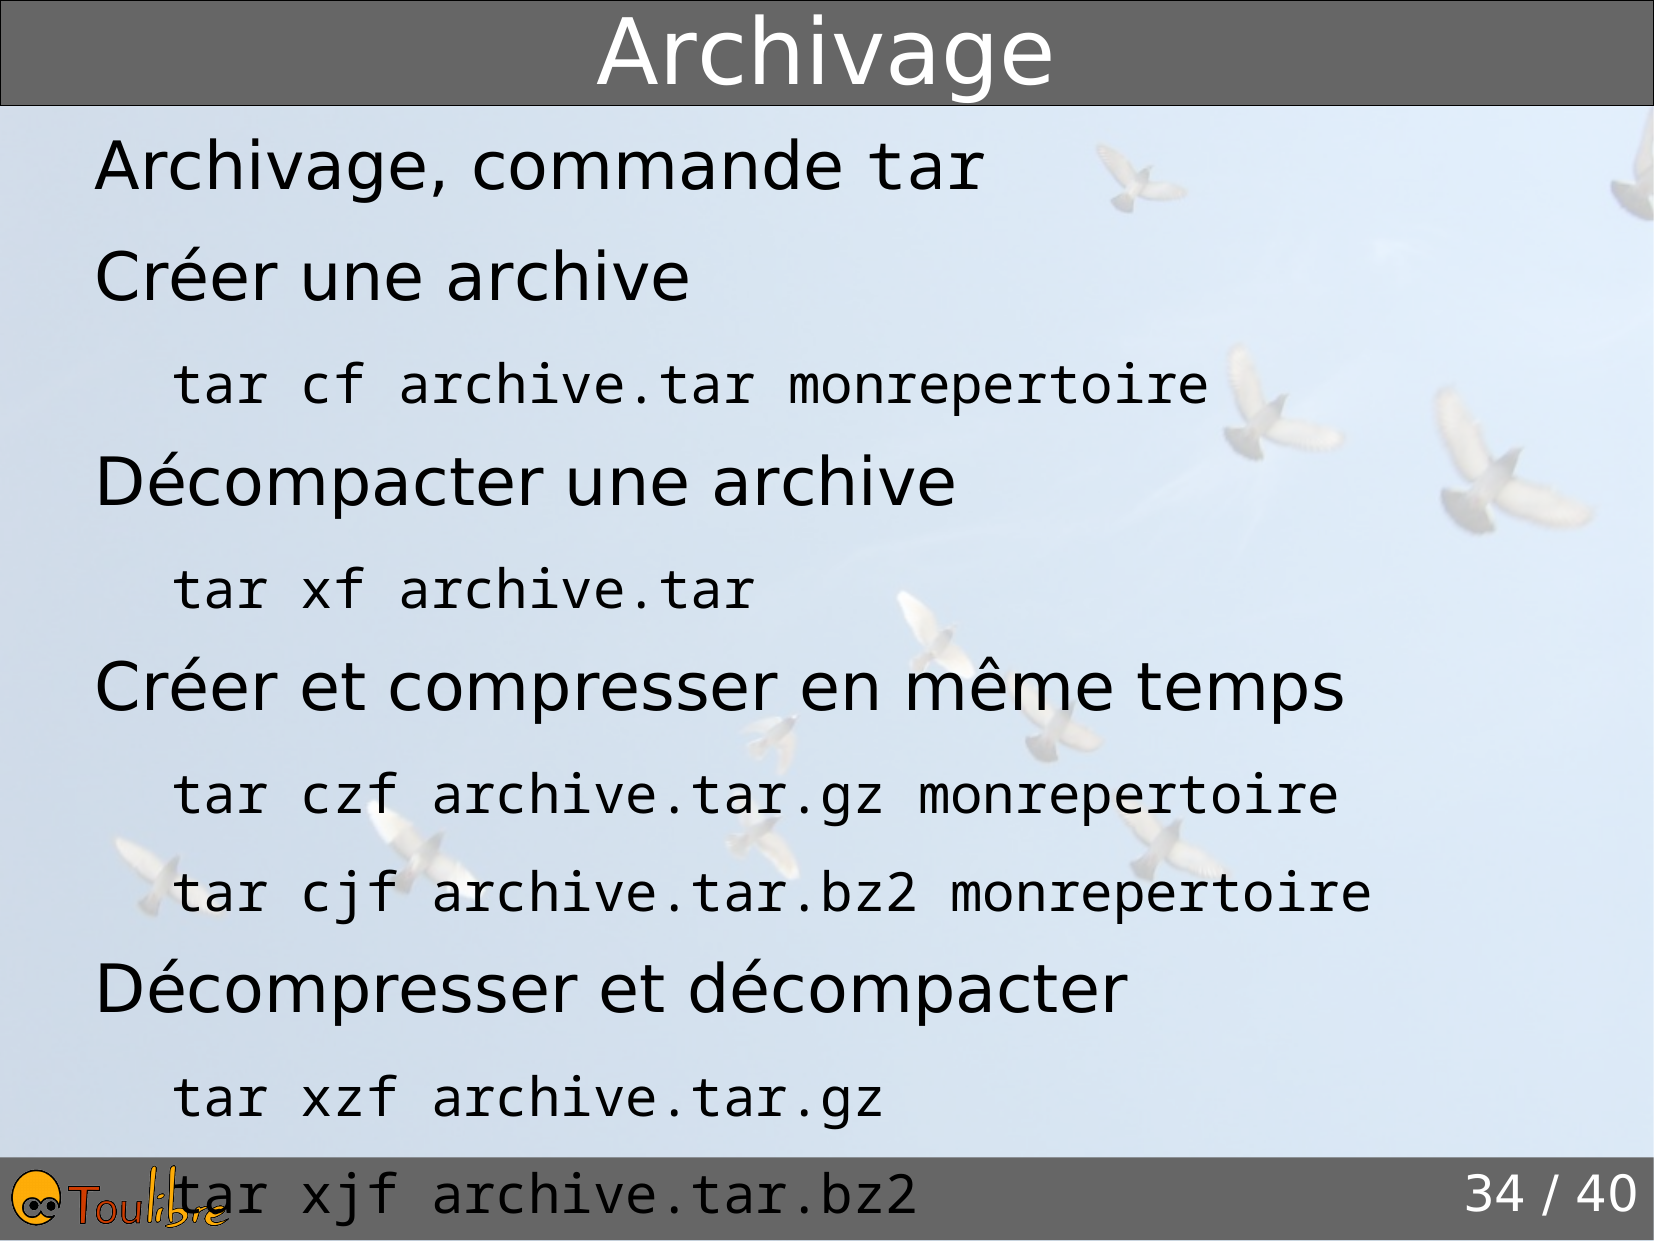

# Archivage
Archivage, commande tar
Créer une archive
tar cf archive.tar monrepertoire
Décompacter une archive
tar xf archive.tar
Créer et compresser en même temps
tar czf archive.tar.gz monrepertoire
tar cjf archive.tar.bz2 monrepertoire
Décompresser et décompacter
tar xzf archive.tar.gz
tar xjf archive.tar.bz2